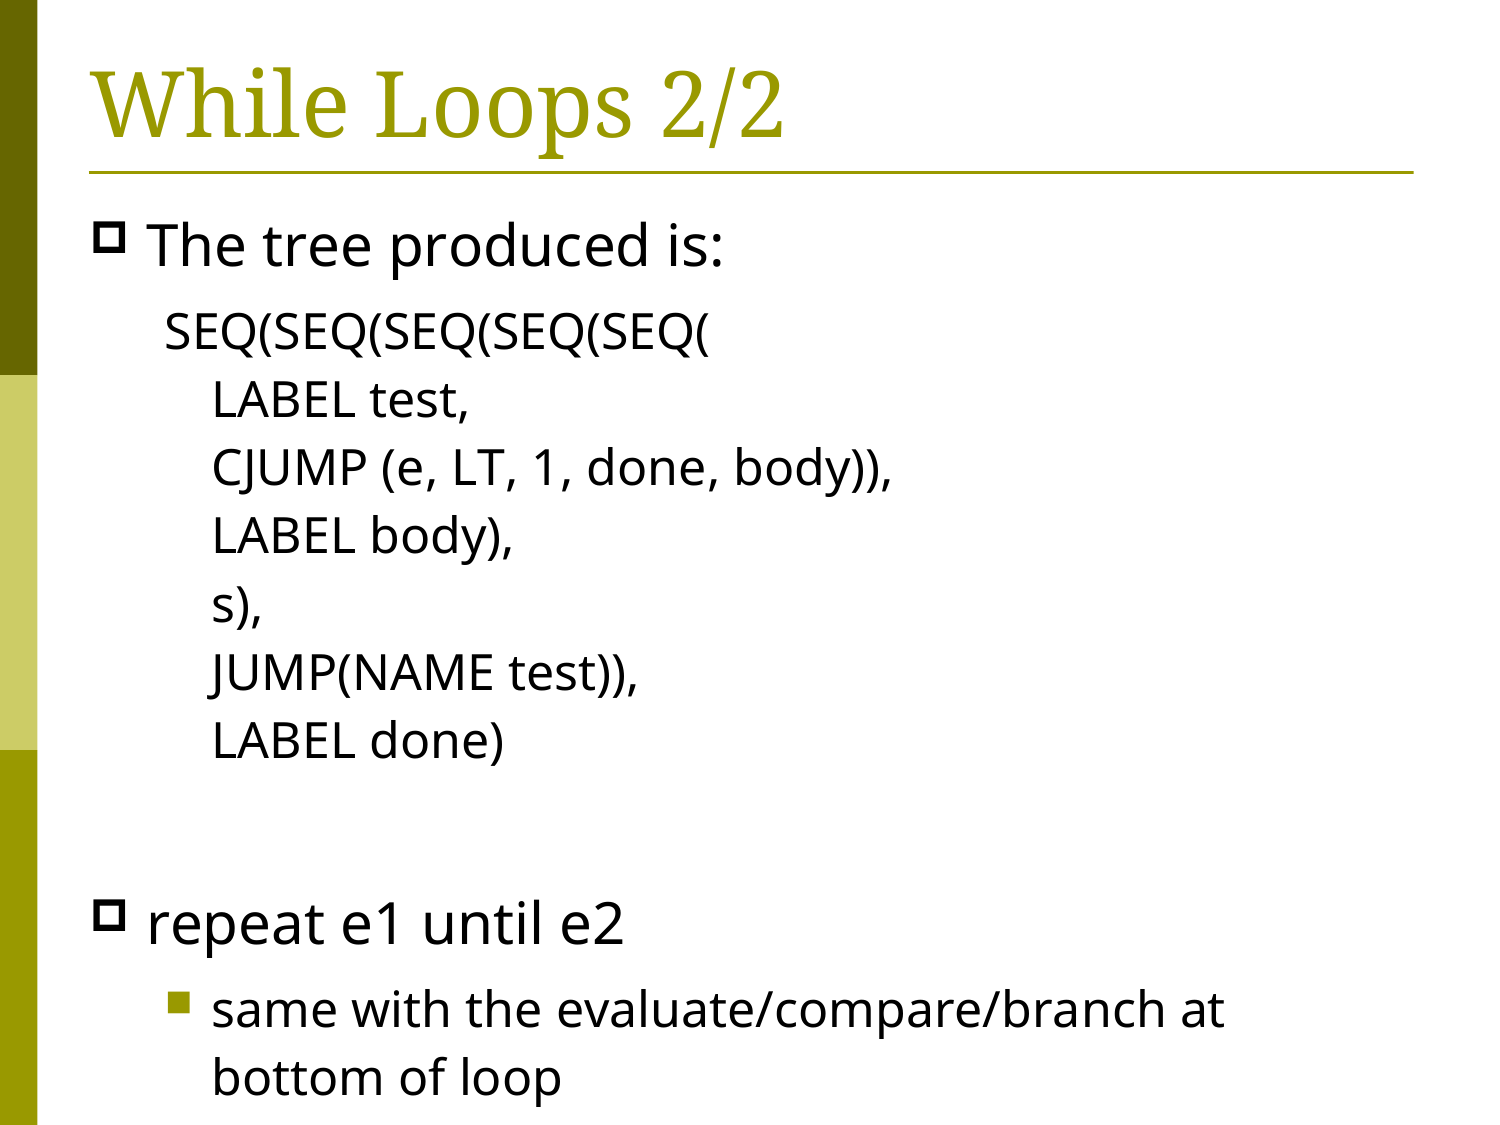

# While Loops 2/2
The tree produced is:
SEQ(SEQ(SEQ(SEQ(SEQ(
LABEL test,
CJUMP (e, LT, 1, done, body)),
LABEL body),
s),
JUMP(NAME test)),
LABEL done)
repeat e1 until e2
same with the evaluate/compare/branch at bottom of loop